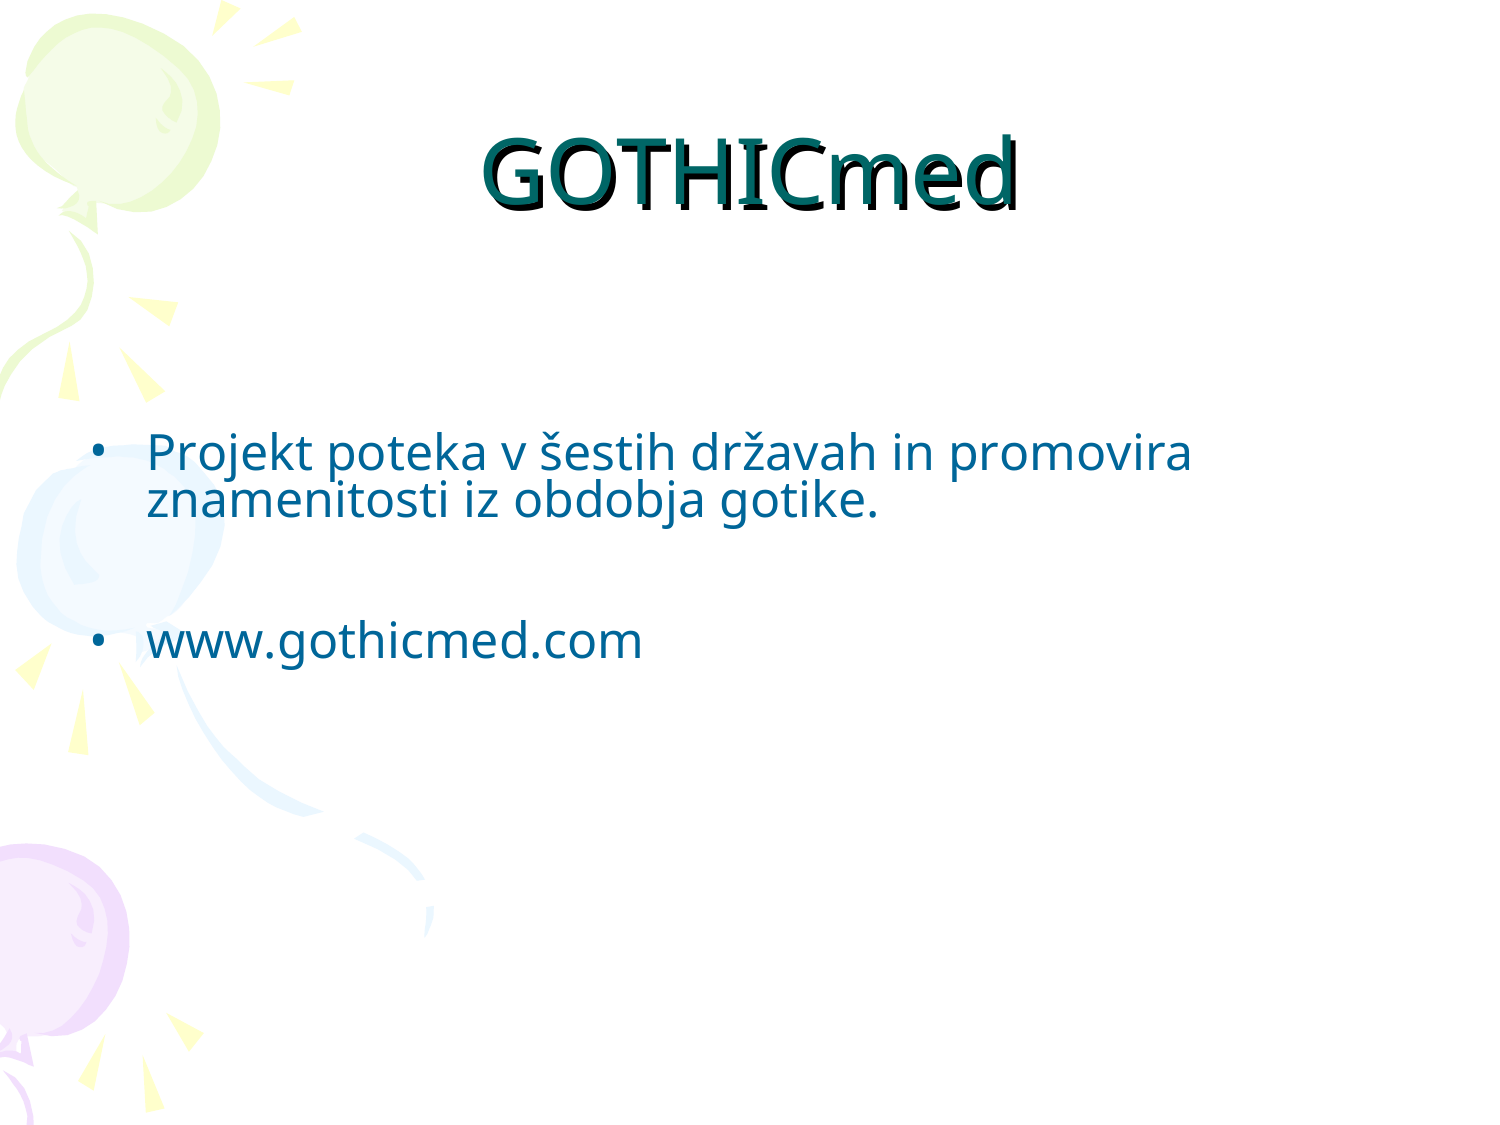

# GOTHICmed
Projekt poteka v šestih državah in promovira znamenitosti iz obdobja gotike.
www.gothicmed.com